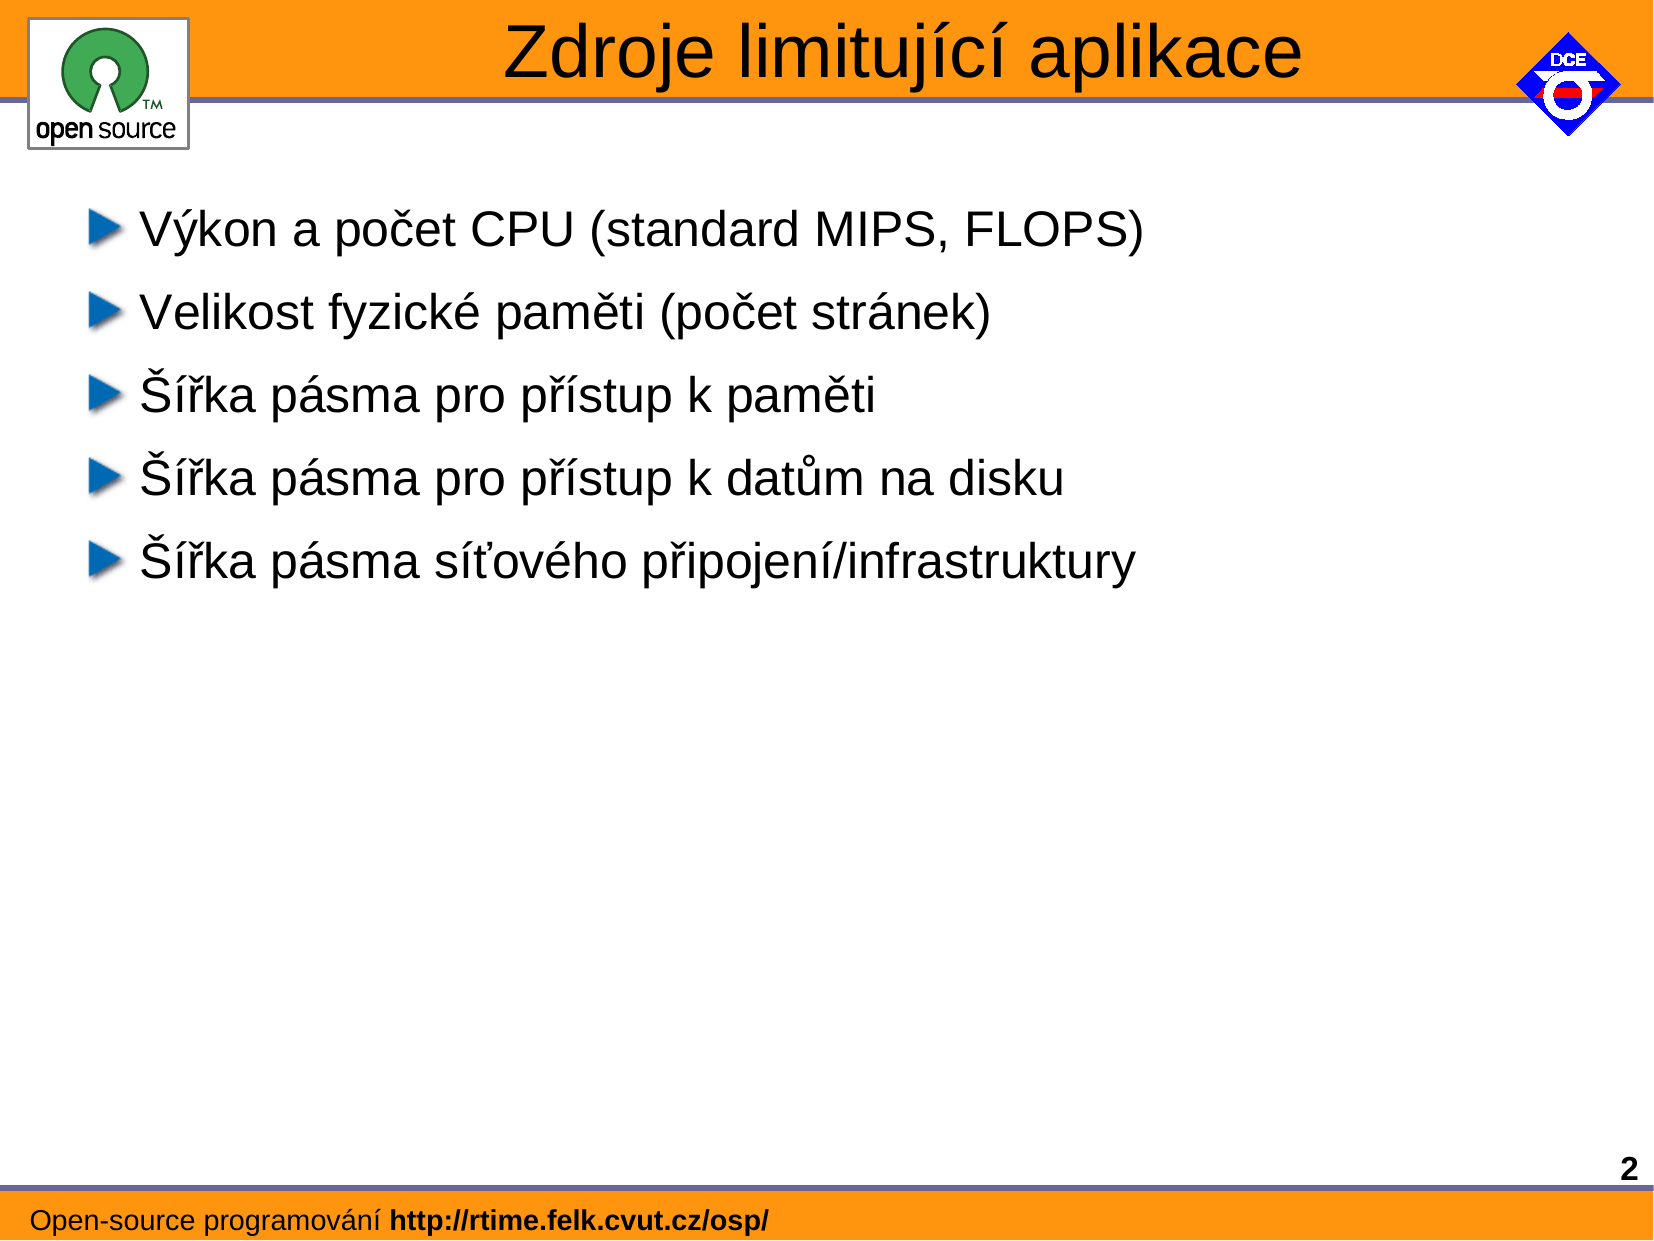

# Zdroje limitující aplikace
Výkon a počet CPU (standard MIPS, FLOPS)
Velikost fyzické paměti (počet stránek)
Šířka pásma pro přístup k paměti
Šířka pásma pro přístup k datům na disku
Šířka pásma síťového připojení/infrastruktury